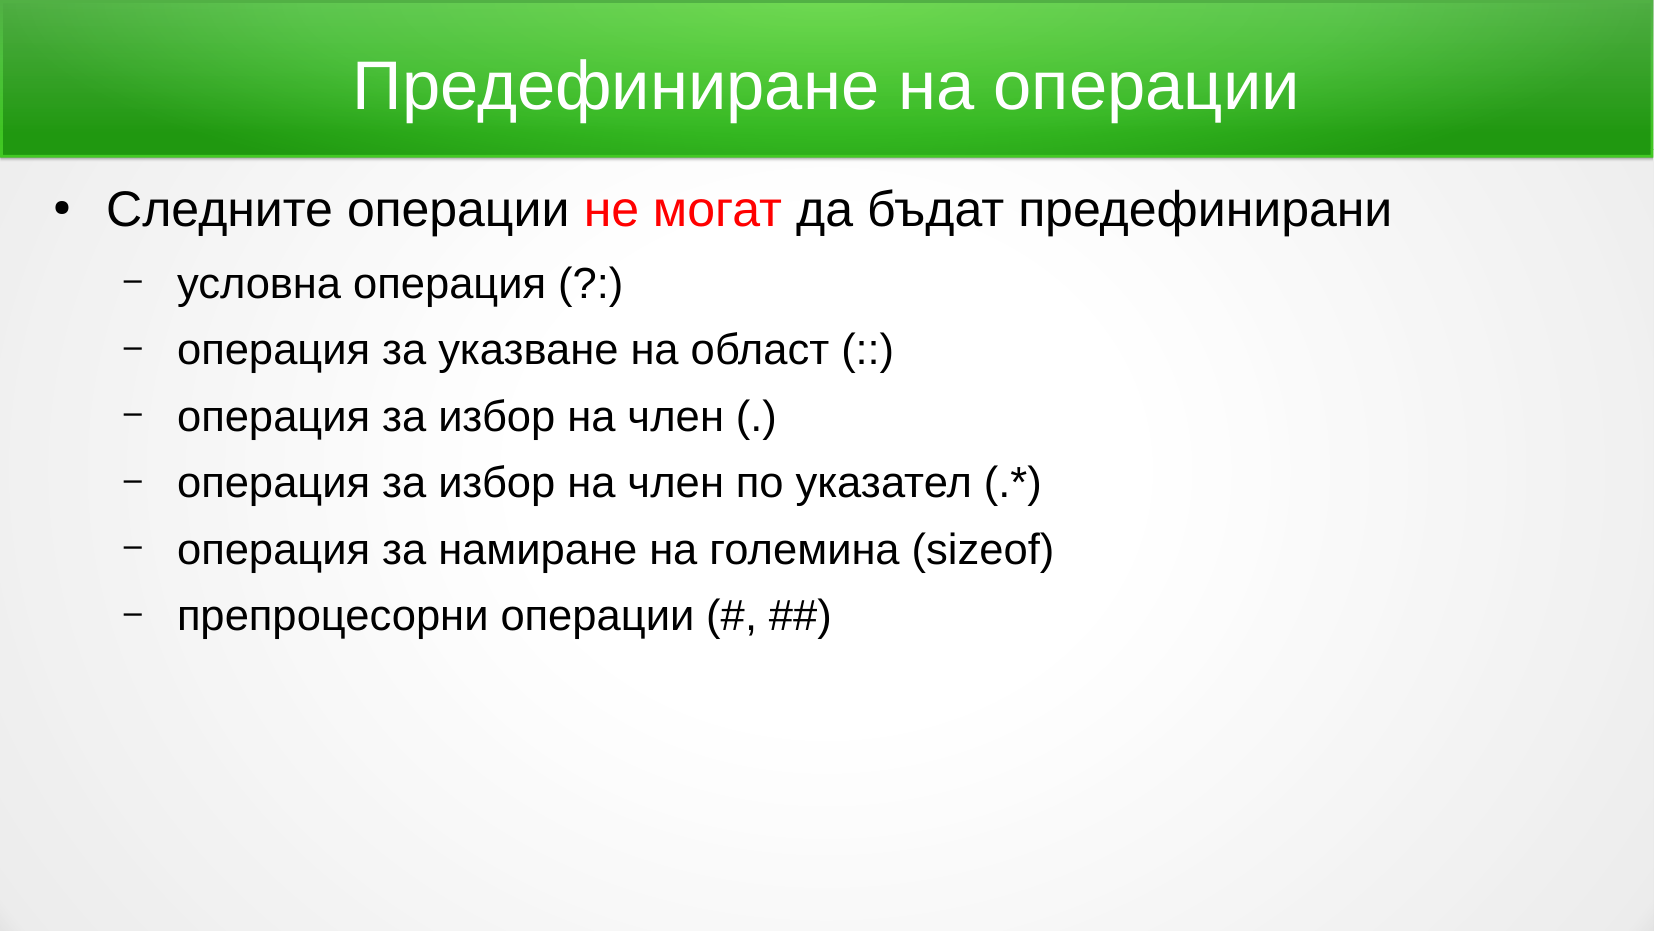

# Предефиниране на операции
Следните операции не могат да бъдат предефинирани
условна операция (?:)
операция за указване на област (::)
операция за избор на член (.)
операция за избор на член по указател (.*)
операция за намиране на големина (sizeof)
препроцесорни операции (#, ##)